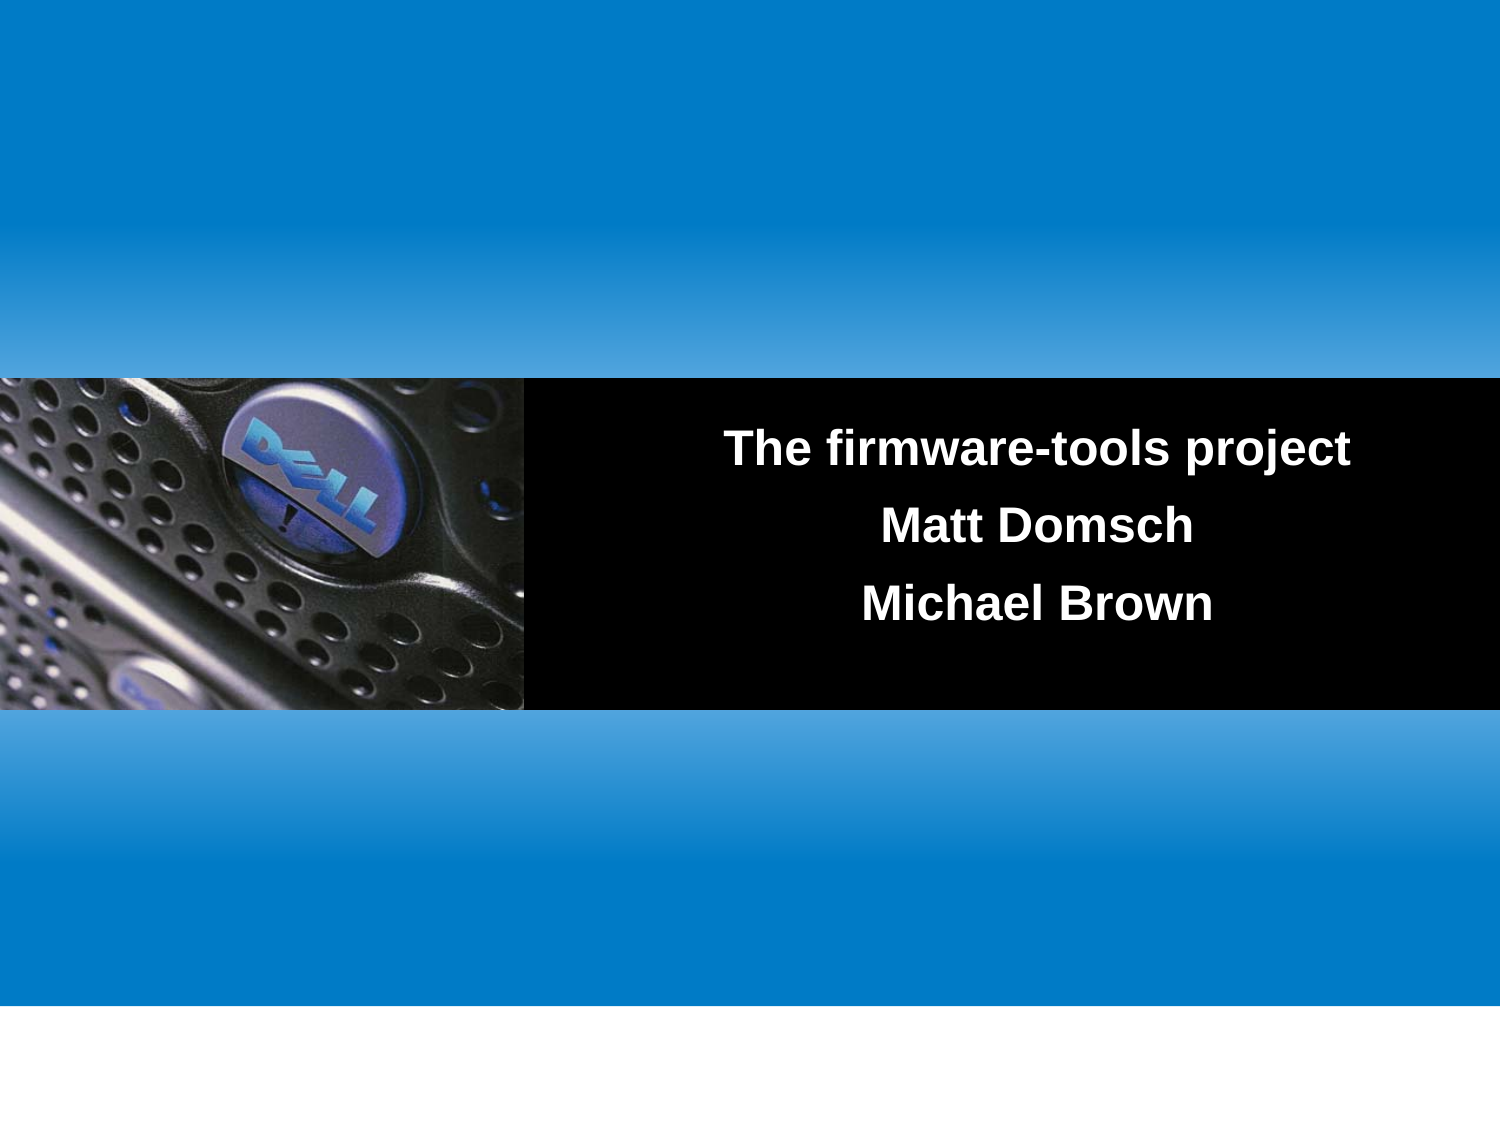

# The firmware-tools project
Matt Domsch
Michael Brown